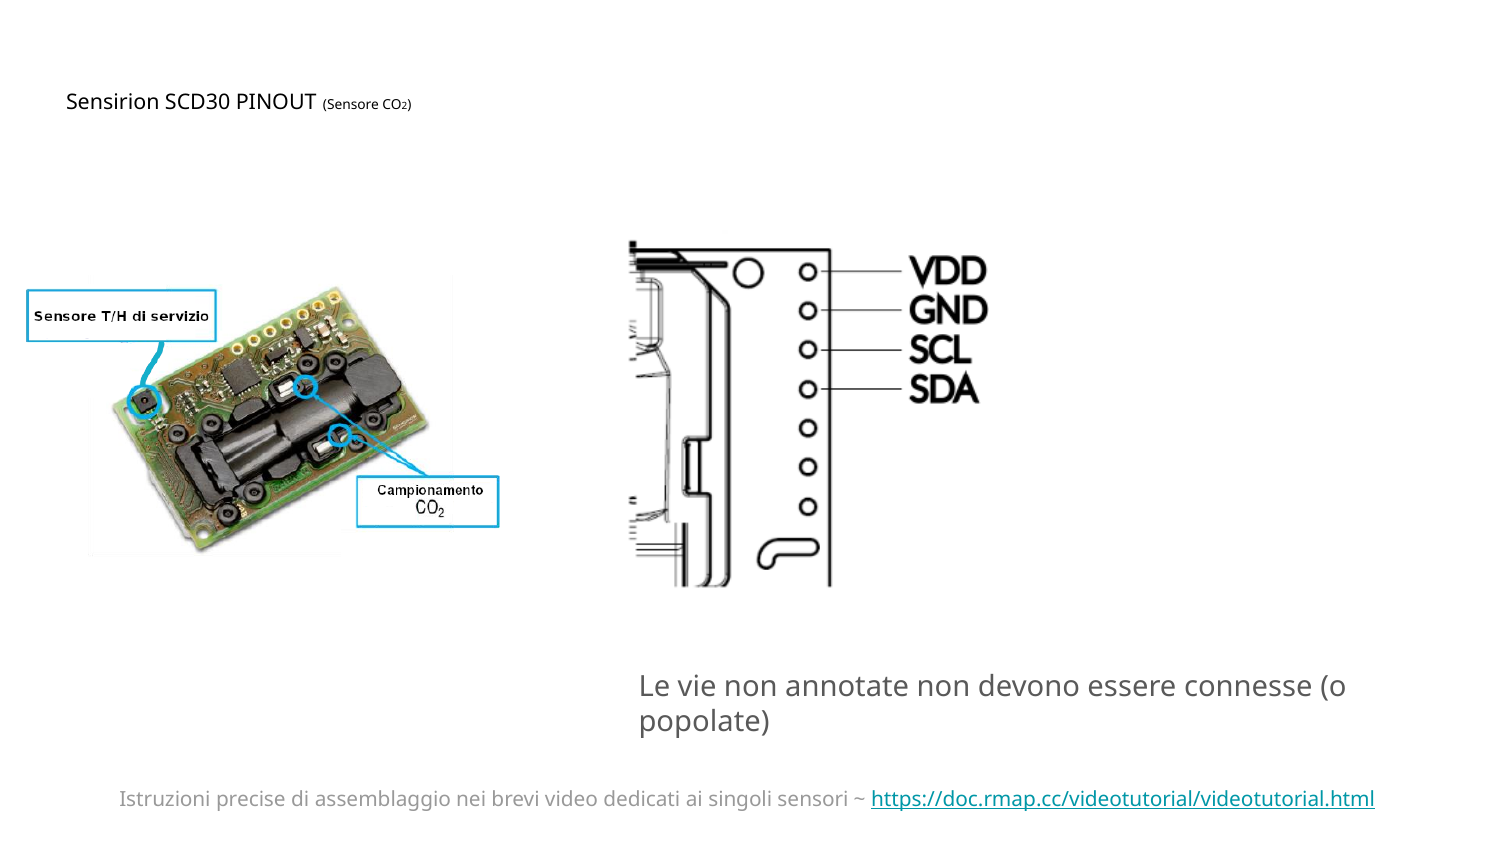

# Sensirion SCD30 PINOUT (Sensore CO2)
Le vie non annotate non devono essere connesse (o popolate)
Istruzioni precise di assemblaggio nei brevi video dedicati ai singoli sensori ~ https://doc.rmap.cc/videotutorial/videotutorial.html